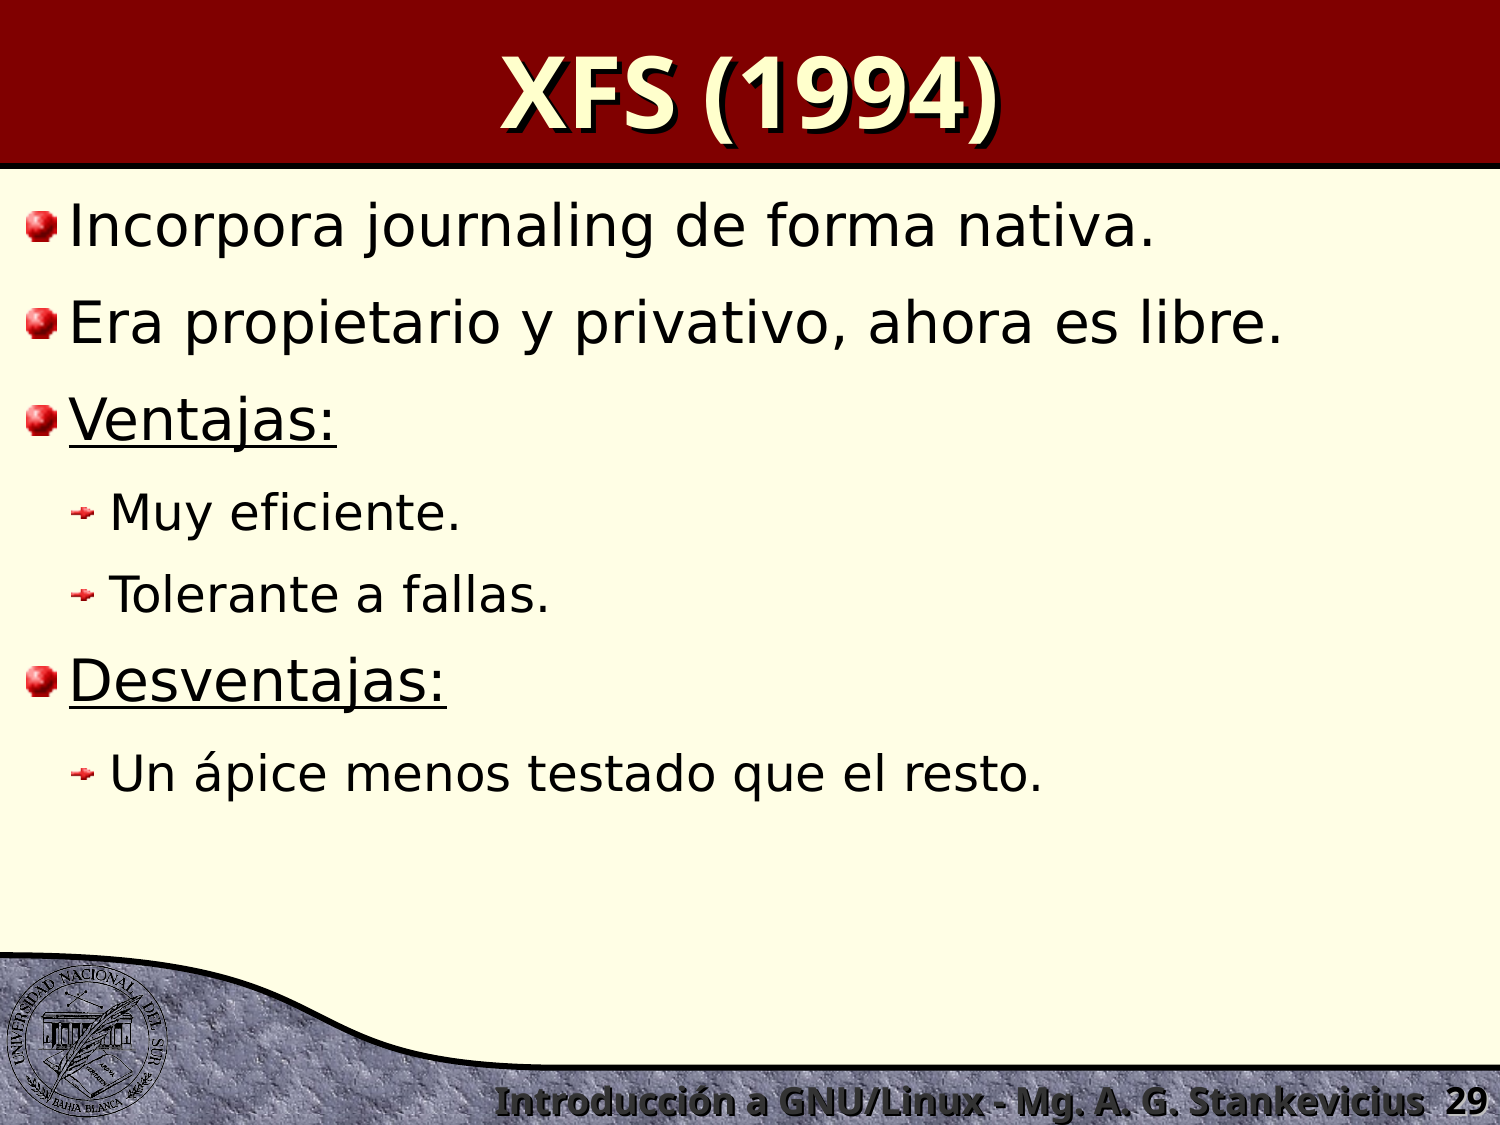

# XFS (1994)
Incorpora journaling de forma nativa.
Era propietario y privativo, ahora es libre.
Ventajas:
Muy eficiente.
Tolerante a fallas.
Desventajas:
Un ápice menos testado que el resto.
29